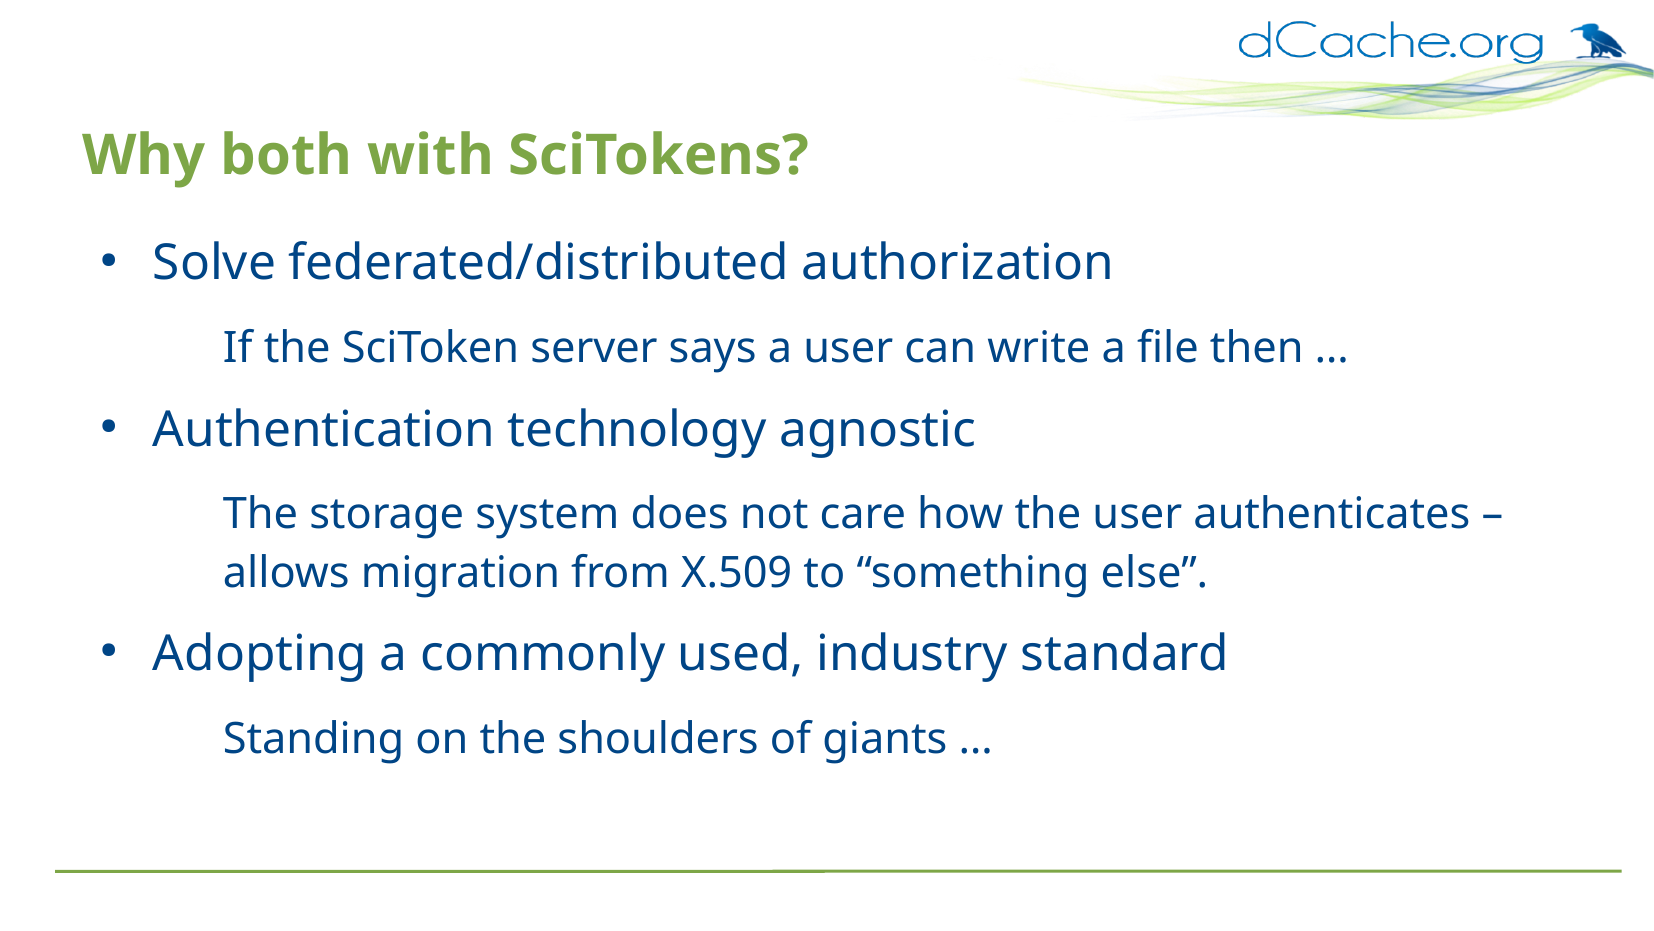

# Why both with SciTokens?
Solve federated/distributed authorization
If the SciToken server says a user can write a file then …
Authentication technology agnostic
The storage system does not care how the user authenticates – allows migration from X.509 to “something else”.
Adopting a commonly used, industry standard
Standing on the shoulders of giants …